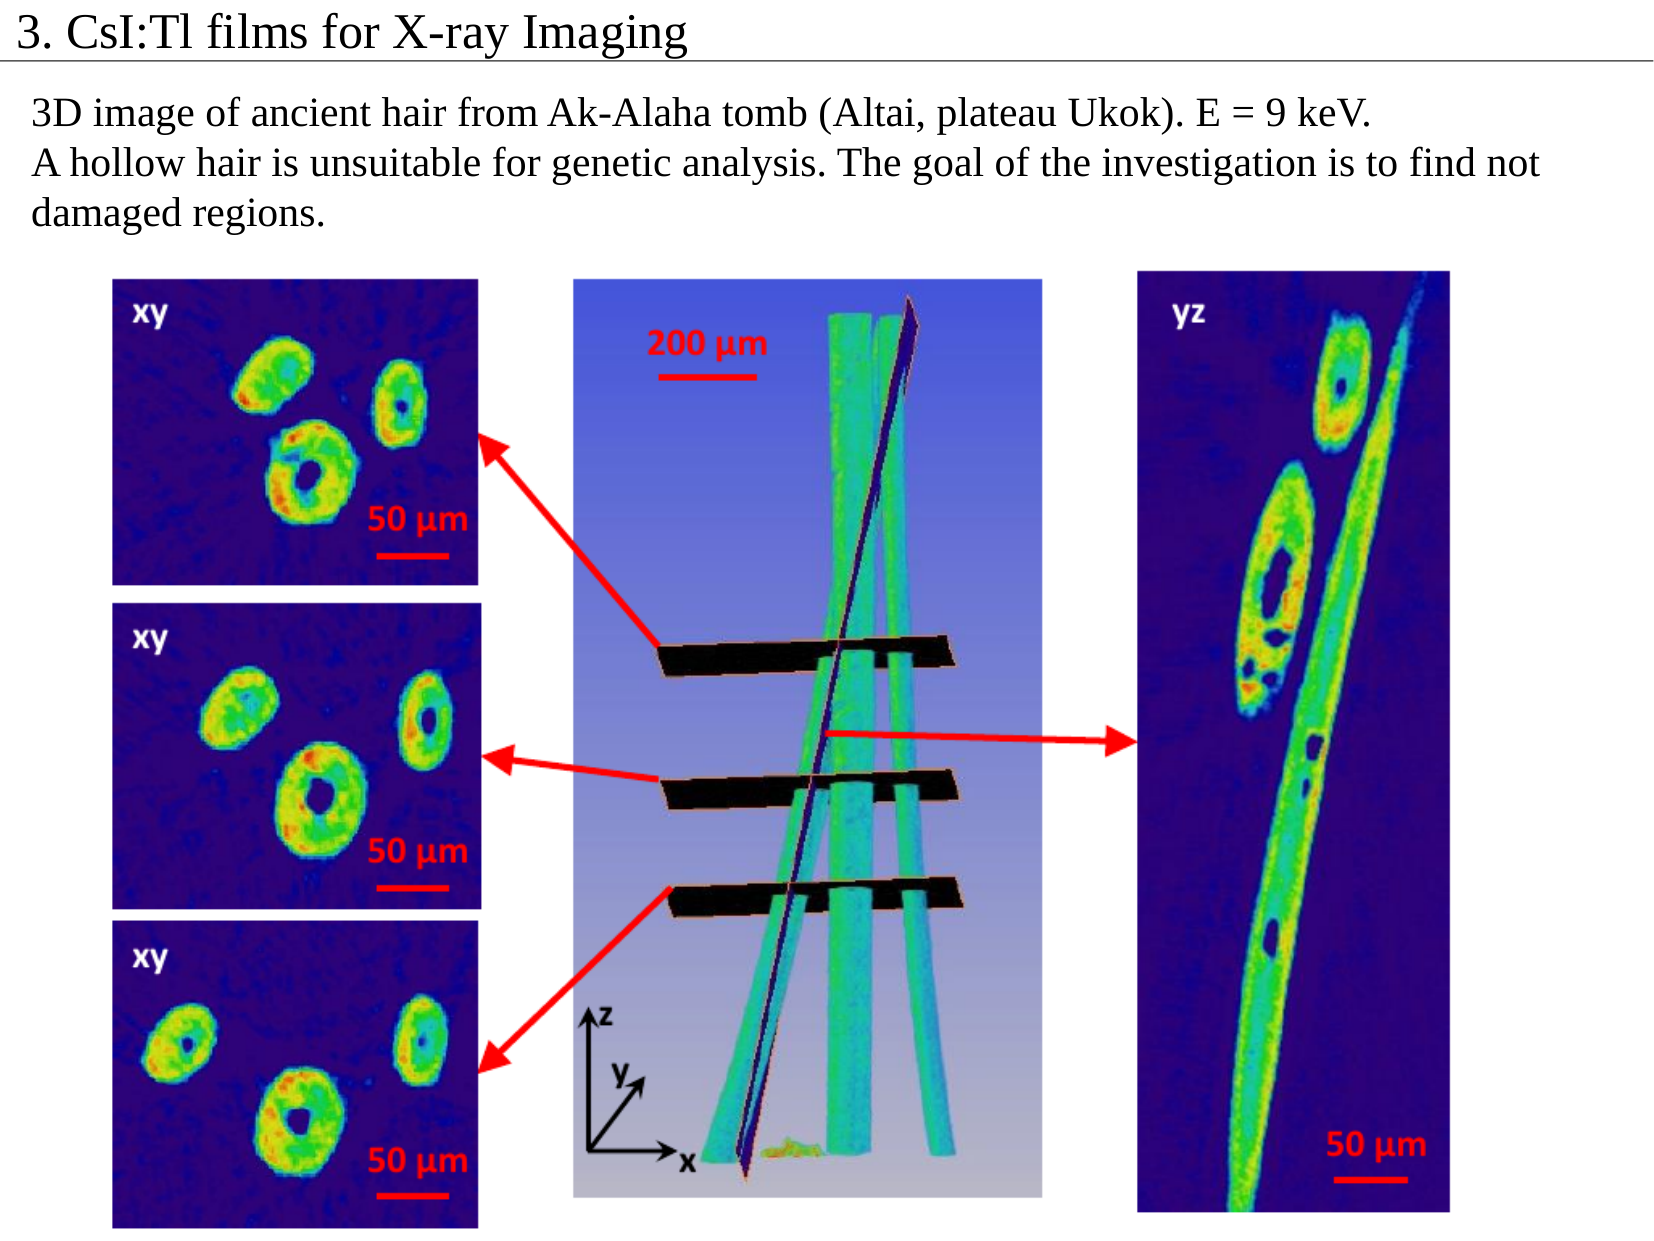

3. CsI:Tl films for X-ray Imaging
3D image of ancient hair from Ak-Alaha tomb (Altai, plateau Ukok). E = 9 keV.
A hollow hair is unsuitable for genetic analysis. The goal of the investigation is to find not damaged regions.